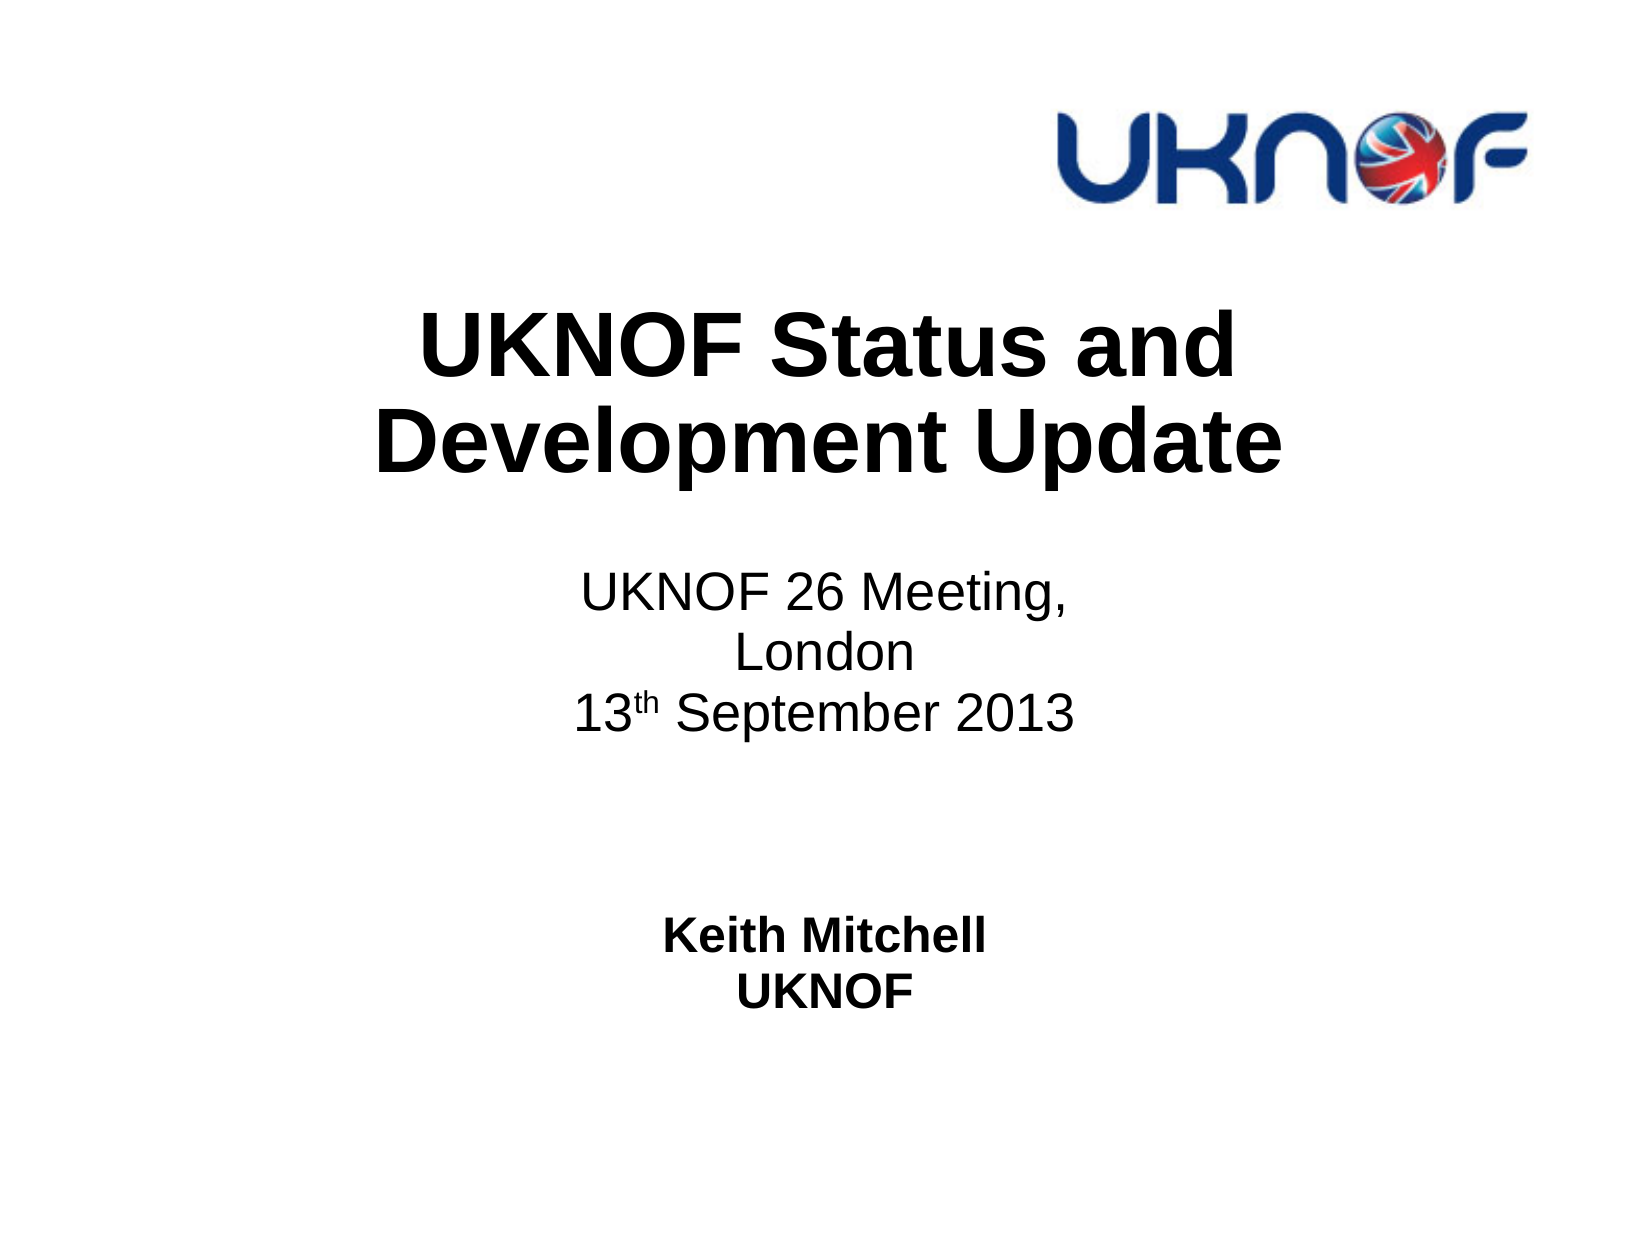

UKNOF Status and
Development Update
UKNOF 26 Meeting,
London
13th September 2013
Keith Mitchell
UKNOF